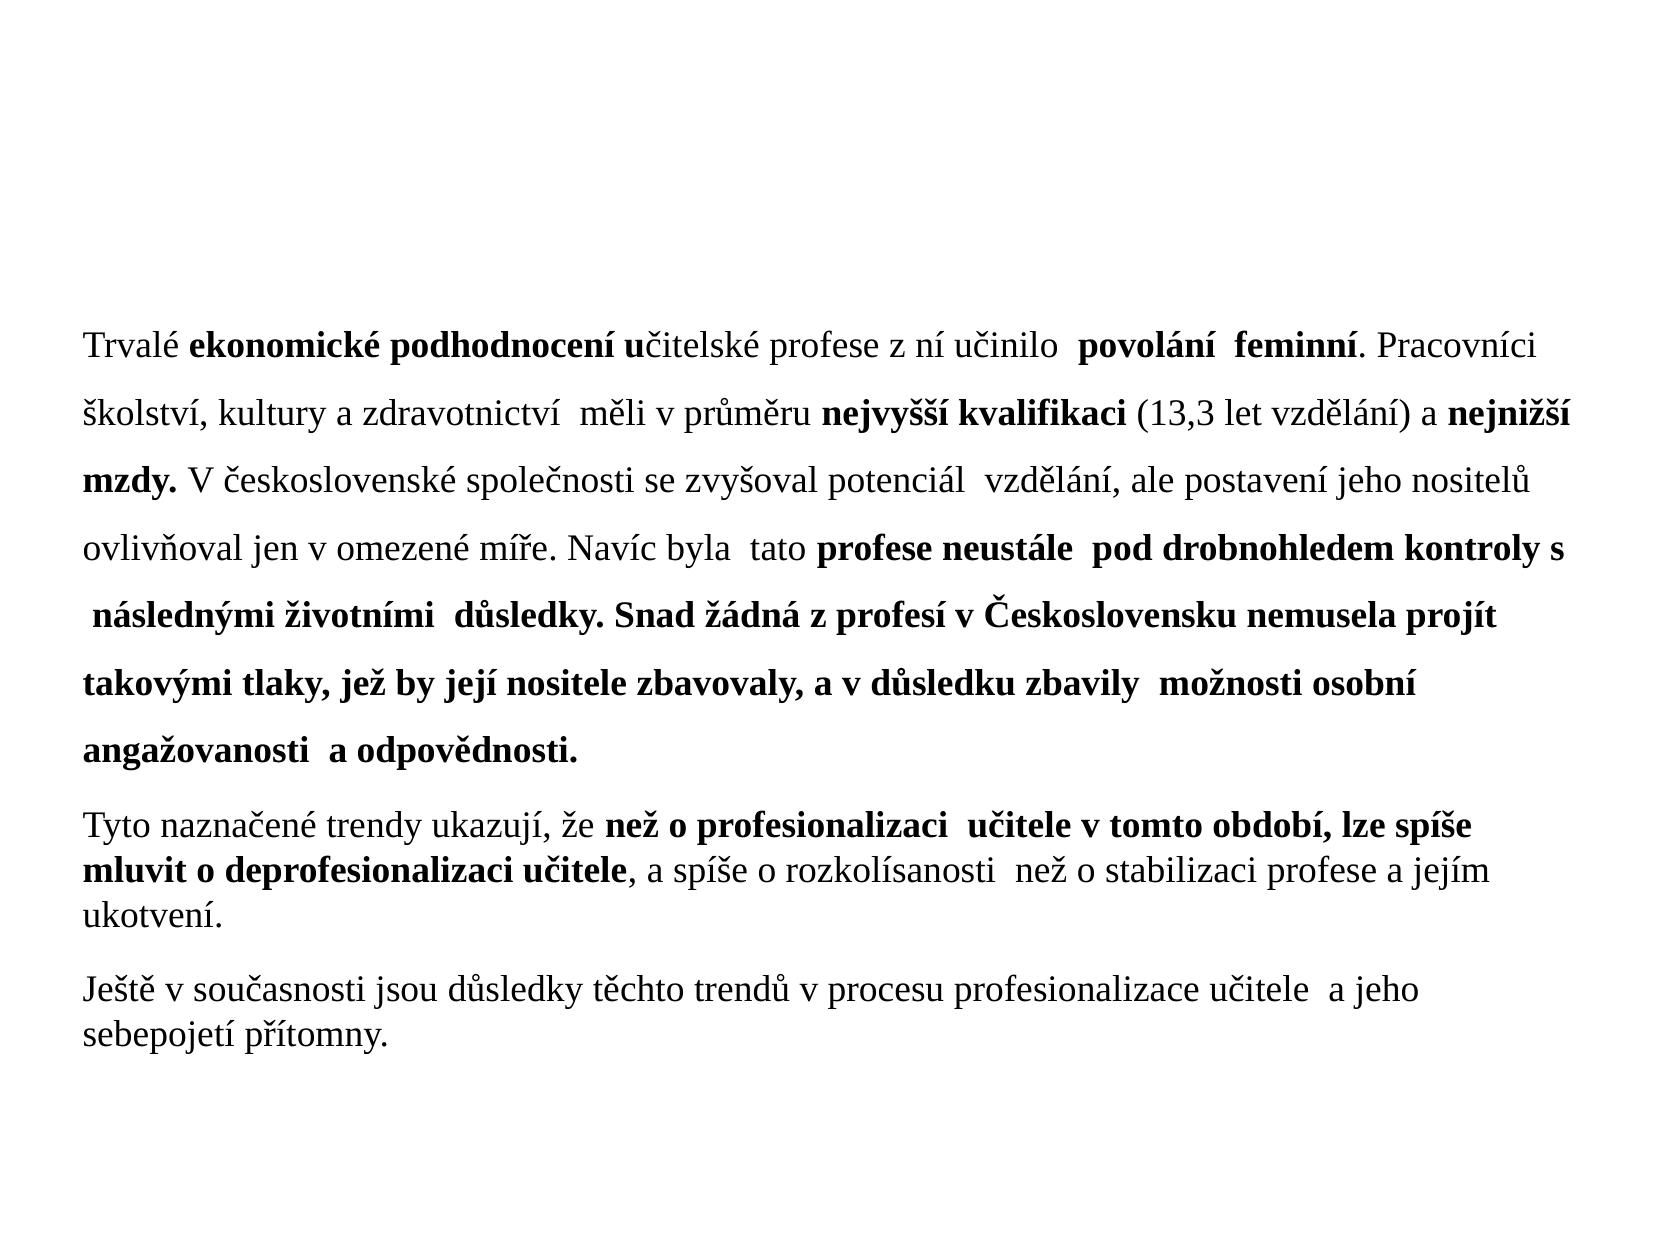

#
Trvalé ekonomické podhodnocení učitelské profese z ní učinilo povolání feminní. Pracovníci školství, kultury a zdravotnictví měli v průměru nejvyšší kvalifikaci (13,3 let vzdělání) a nejnižší mzdy. V československé společnosti se zvyšoval potenciál vzdělání, ale postavení jeho nositelů ovlivňoval jen v omezené míře. Navíc byla tato profese neustále pod drobnohledem kontroly s následnými životními důsledky. Snad žádná z profesí v Československu nemusela projít takovými tlaky, jež by její nositele zbavovaly, a v důsledku zbavily možnosti osobní angažovanosti a odpovědnosti.
Tyto naznačené trendy ukazují, že než o profesionalizaci učitele v tomto období, lze spíše mluvit o deprofesionalizaci učitele, a spíše o rozkolísanosti než o stabilizaci profese a jejím ukotvení.
Ještě v současnosti jsou důsledky těchto trendů v procesu profesionalizace učitele a jeho sebepojetí přítomny.